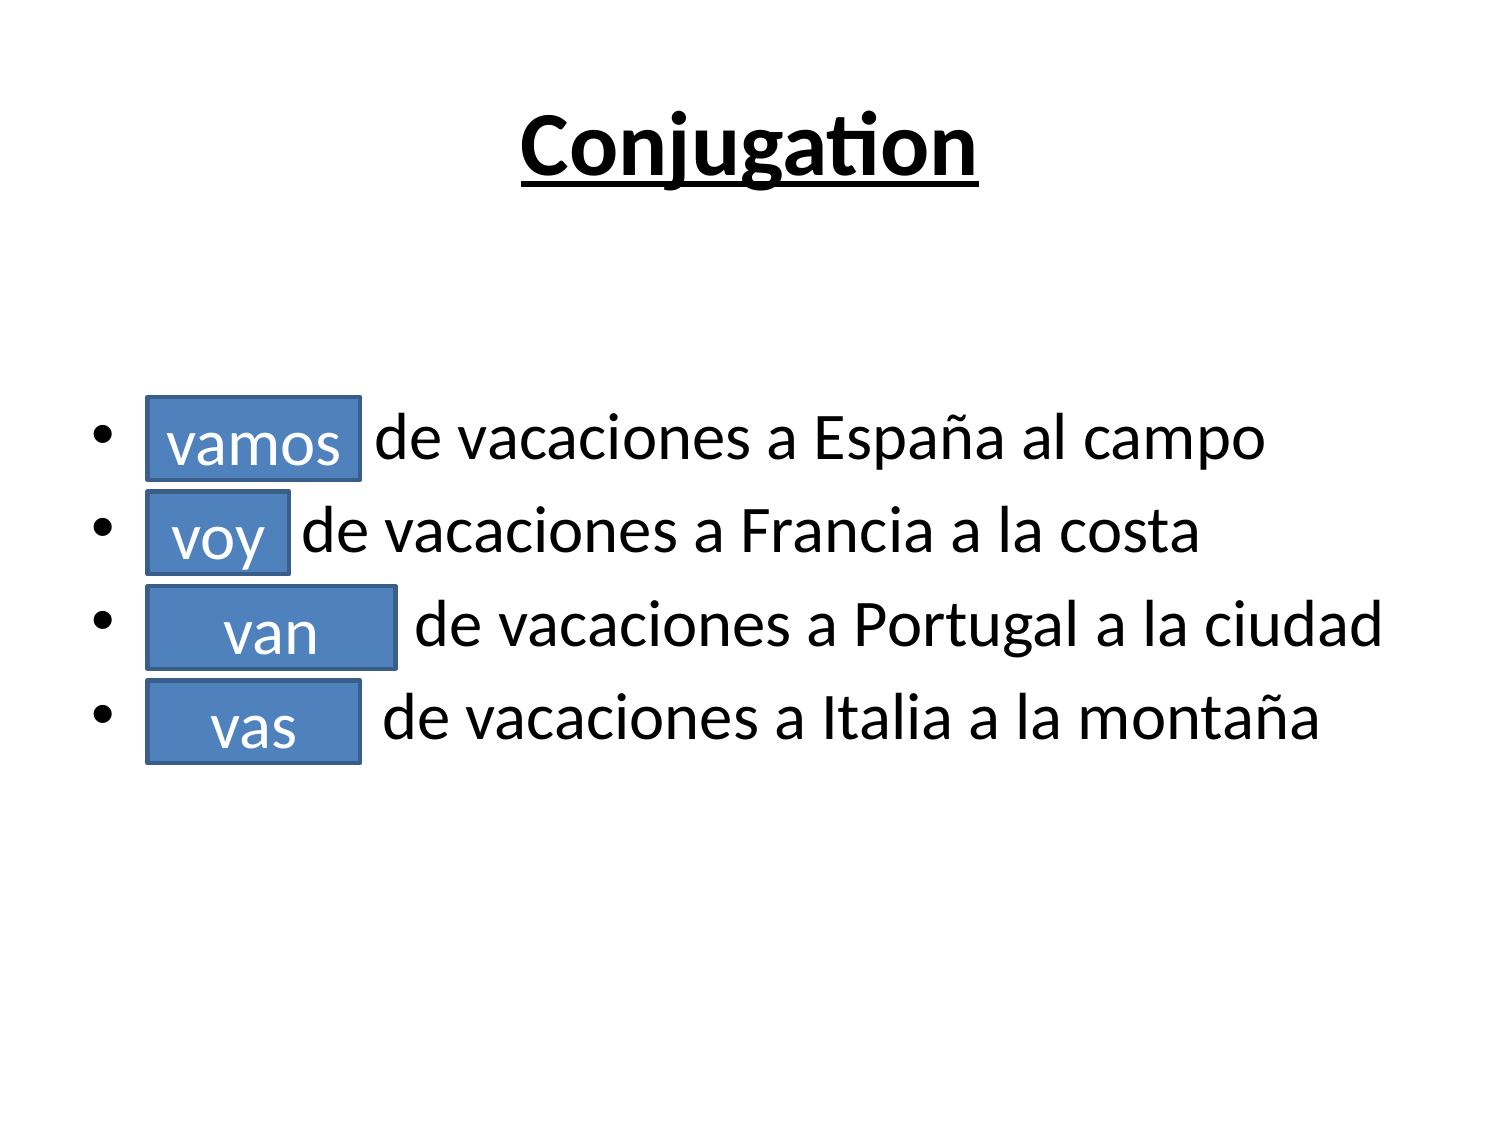

# Conjugation
(We go) de vacaciones a España al campo
(I go) de vacaciones a Francia a la costa
(They go) de vacaciones a Portugal a la ciudad
(You go) de vacaciones a Italia a la montaña
vamos
voy
van
vas